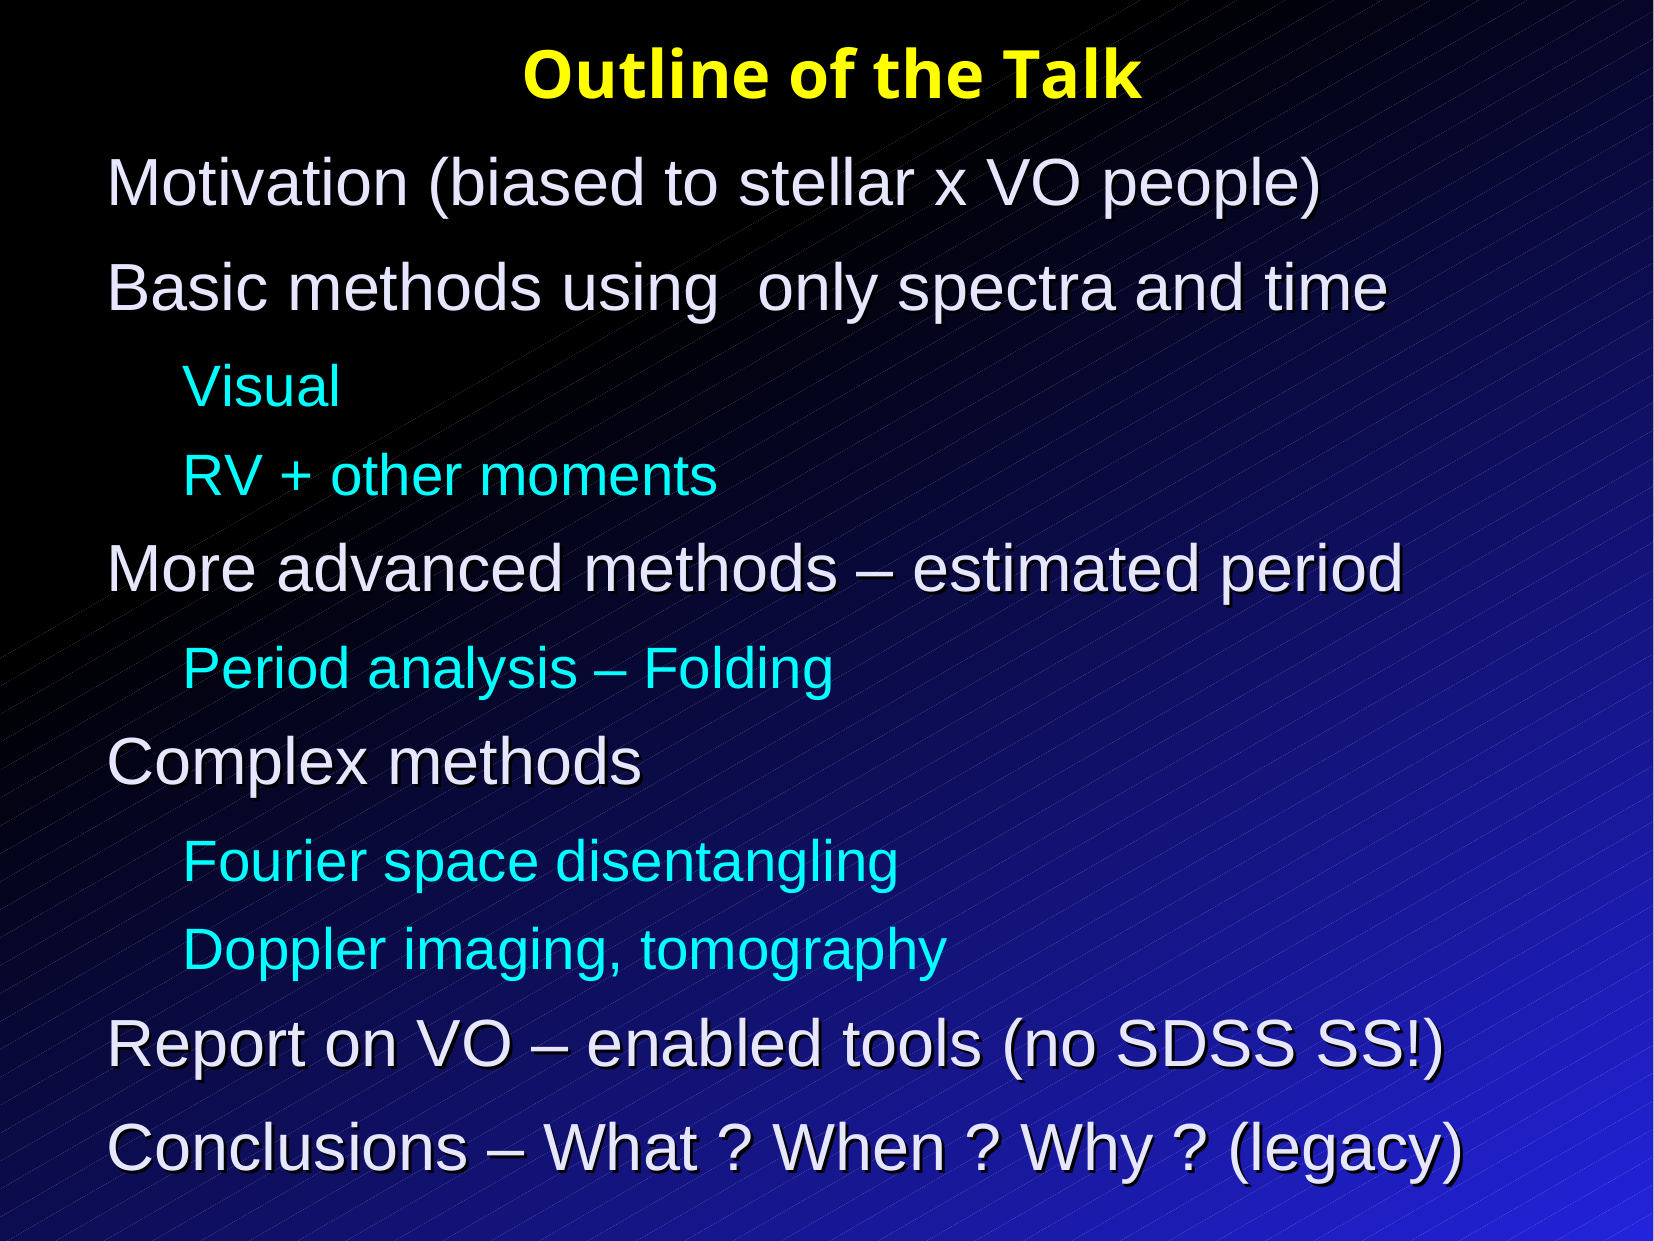

# Outline of the Talk
Motivation (biased to stellar x VO people)
Basic methods using only spectra and time
Visual
RV + other moments
More advanced methods – estimated period
Period analysis – Folding
Complex methods
Fourier space disentangling
Doppler imaging, tomography
Report on VO – enabled tools (no SDSS SS!)
Conclusions – What ? When ? Why ? (legacy)